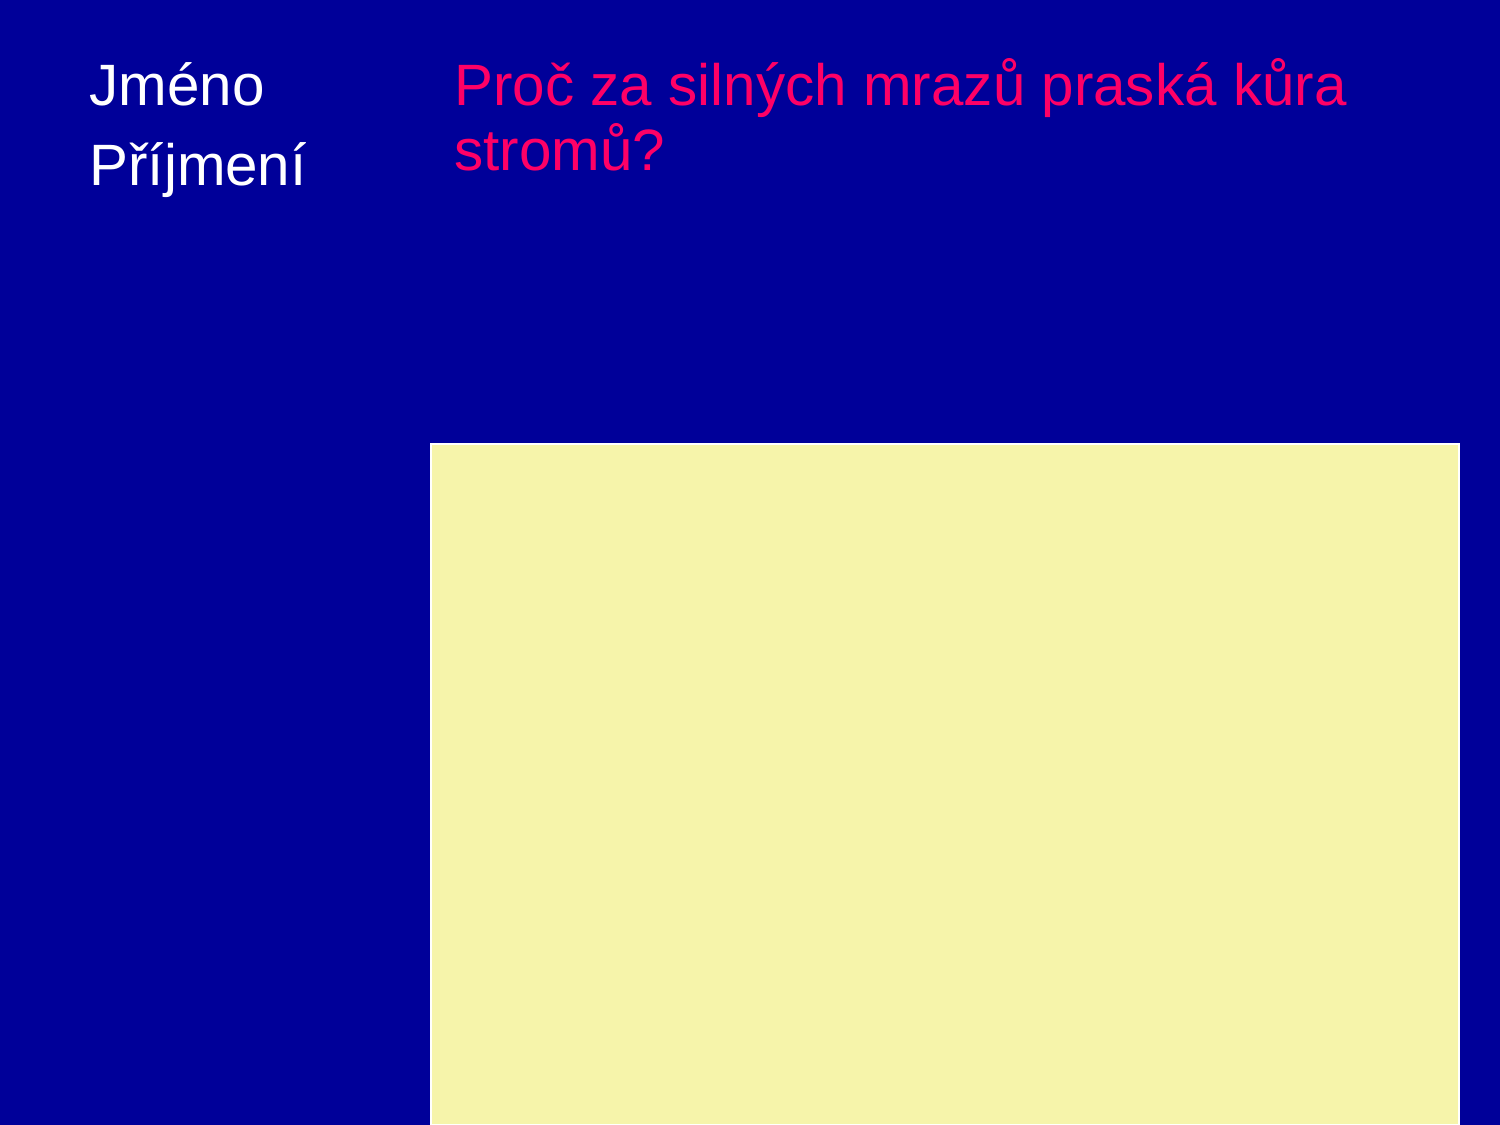

Jméno
Příjmení
Proč za silných mrazů praská kůra stromů?
Praskající kůru způsobuje mrznoucí voda, jejíž
objem se zvětšuje.